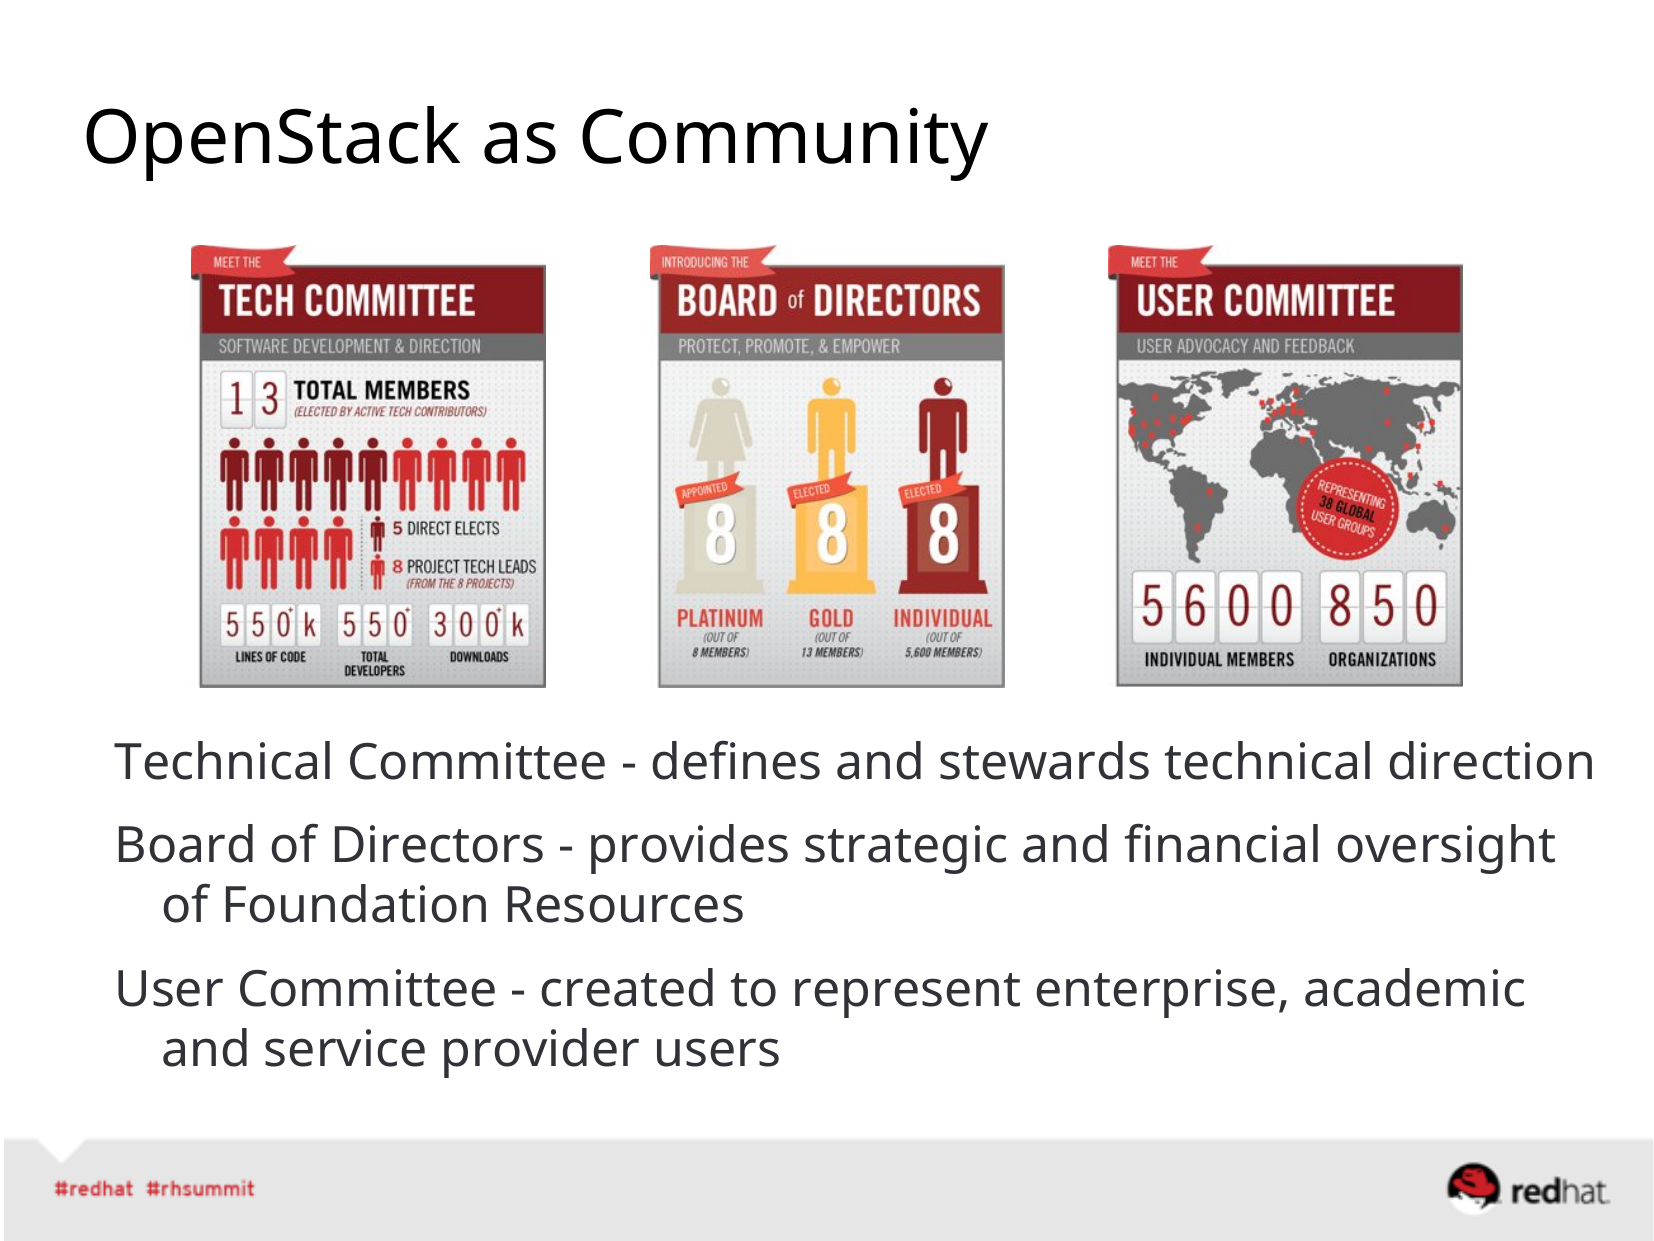

# OpenStack as Community
Technical Committee - defines and stewards technical direction
Board of Directors - provides strategic and financial oversight of Foundation Resources
User Committee - created to represent enterprise, academic and service provider users